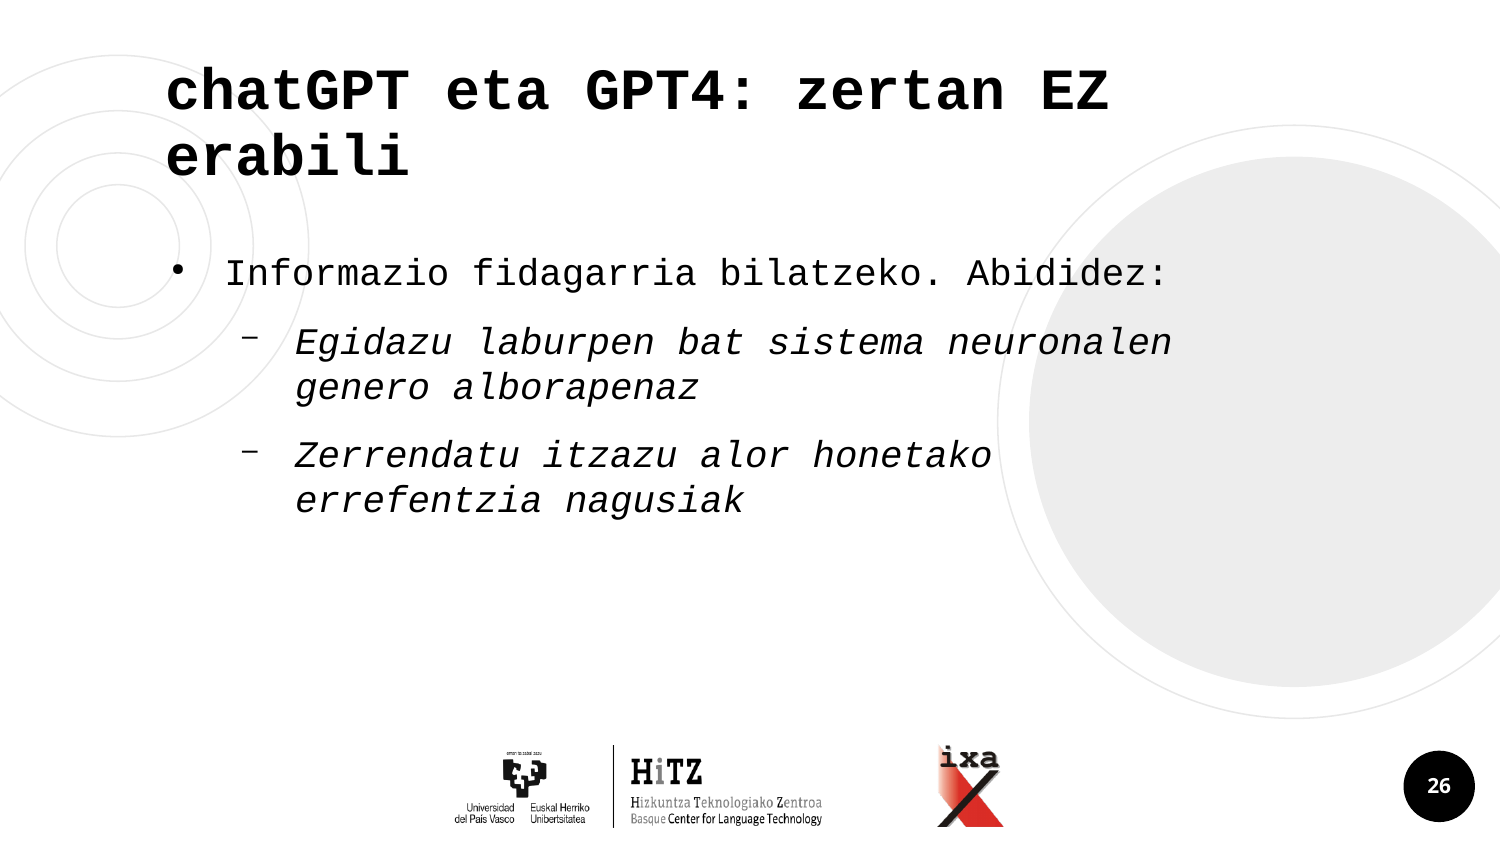

chatGPT eta GPT4: zertan EZ erabili
# Informazio fidagarria bilatzeko. Abididez:
Egidazu laburpen bat sistema neuronalen genero alborapenaz
Zerrendatu itzazu alor honetako errefentzia nagusiak